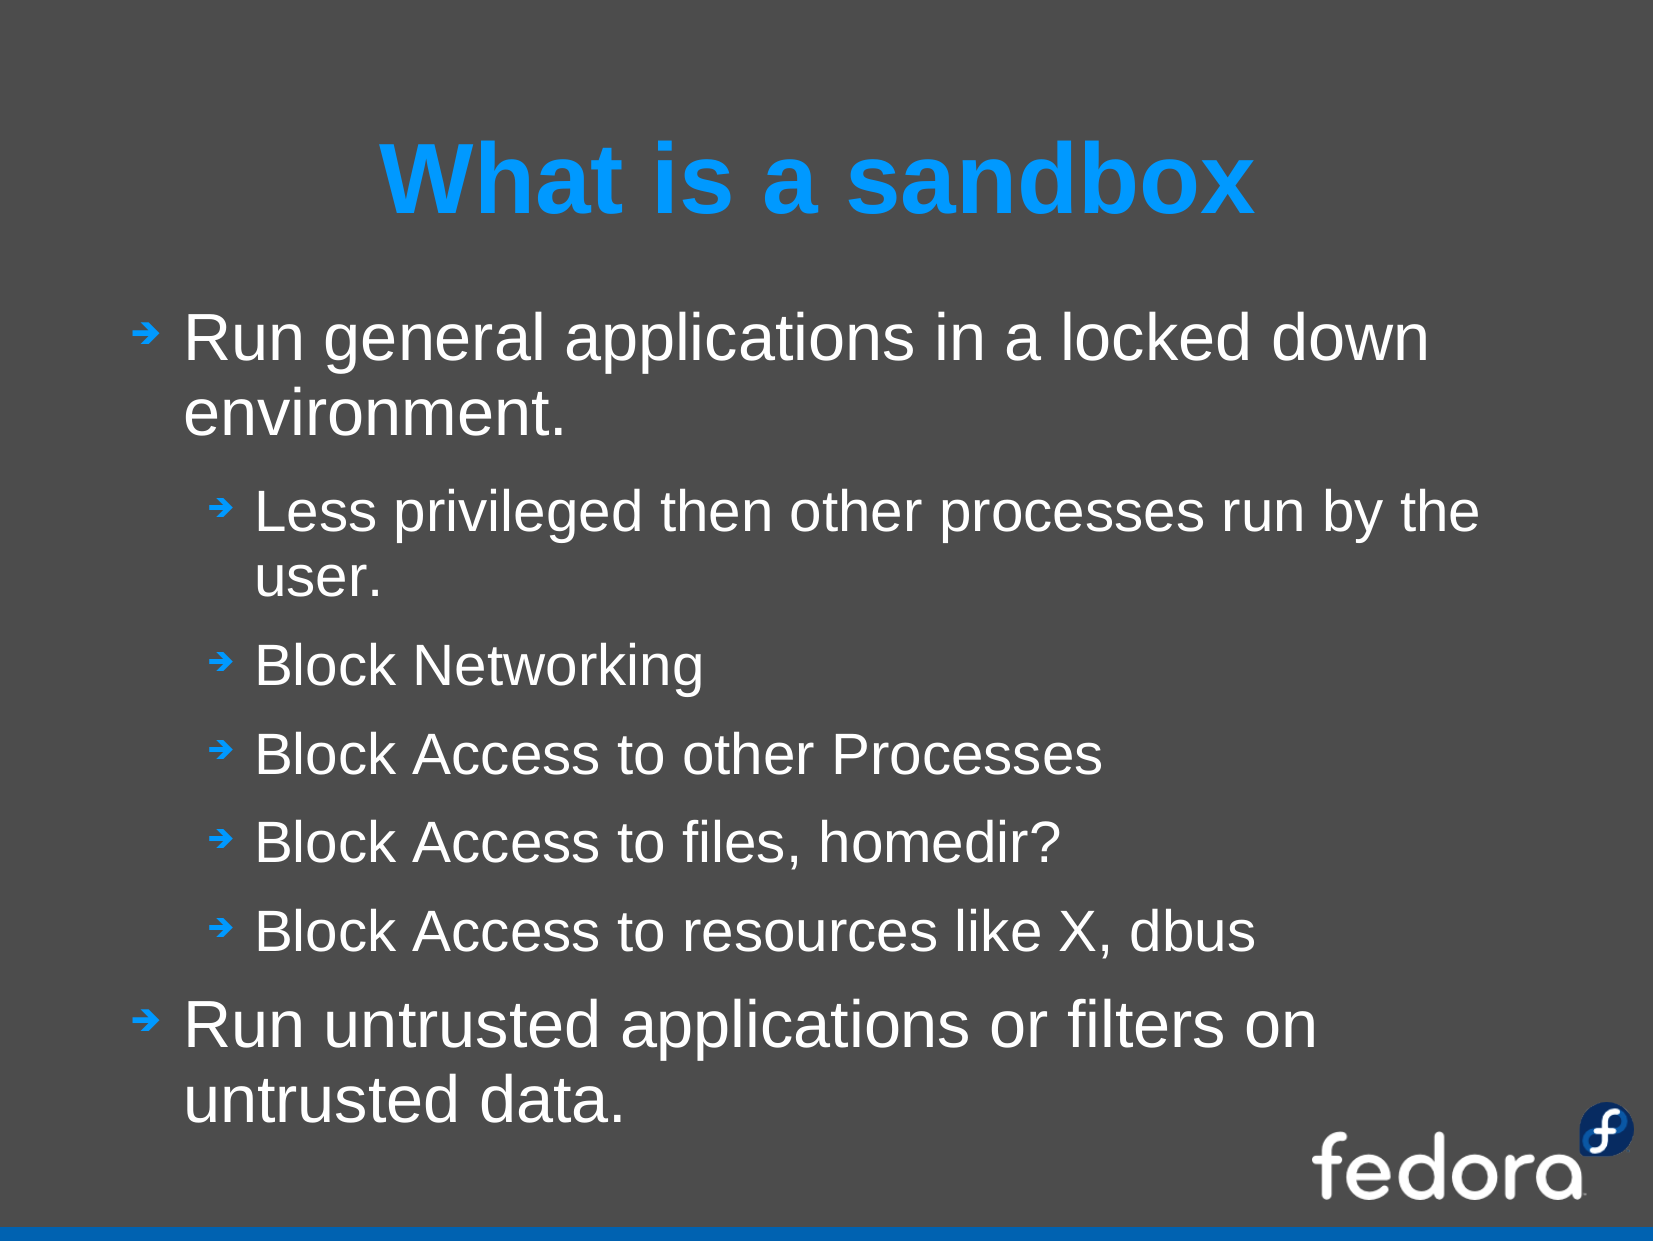

# What is a sandbox
Run general applications in a locked down environment.
Less privileged then other processes run by the user.
Block Networking
Block Access to other Processes
Block Access to files, homedir?
Block Access to resources like X, dbus
Run untrusted applications or filters on untrusted data.